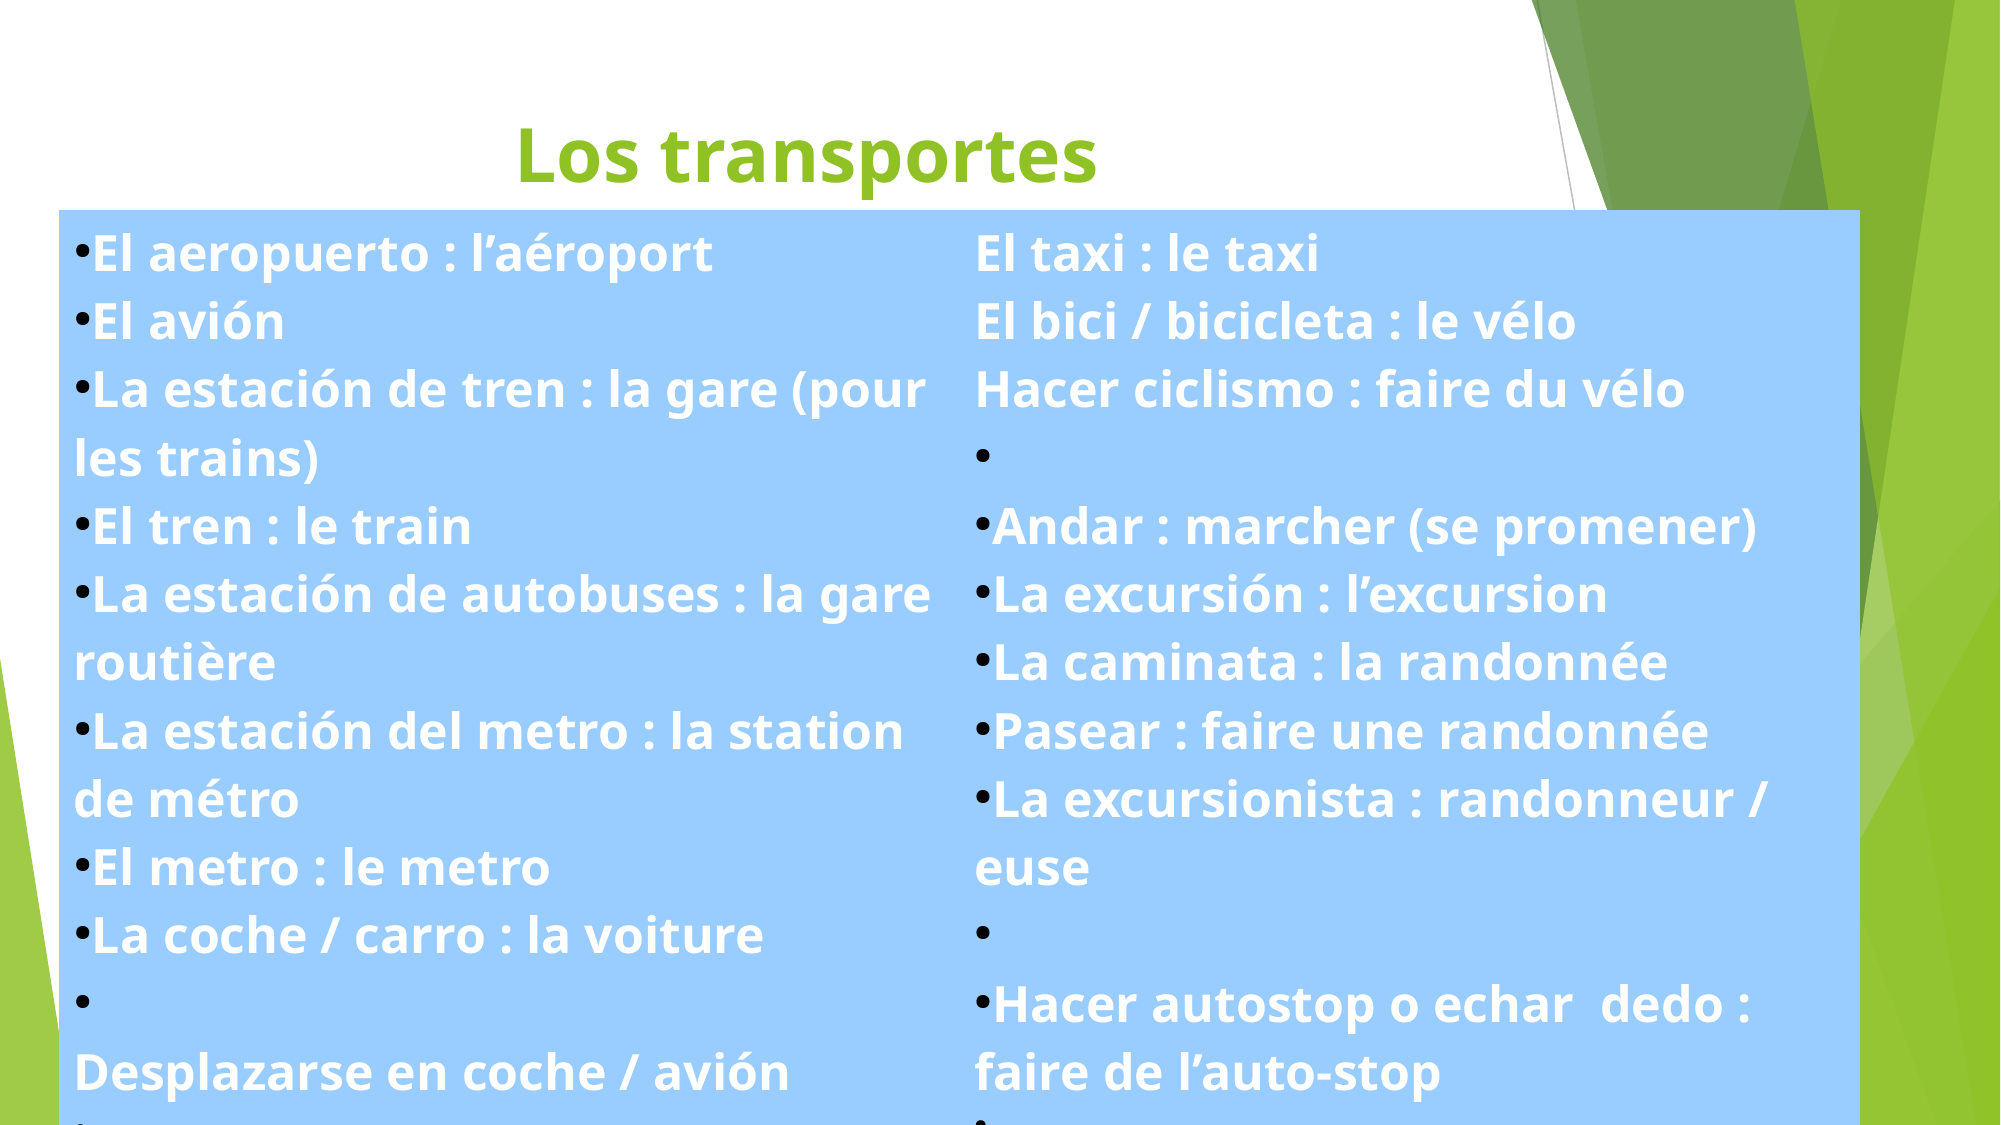

# Los transportes
| El aeropuerto : l’aéroport El avión La estación de tren : la gare (pour les trains) El tren : le train La estación de autobuses : la gare routière La estación del metro : la station de métro El metro : le metro La coche / carro : la voiture Desplazarse en coche / avión | El taxi : le taxi El bici / bicicleta : le vélo Hacer ciclismo : faire du vélo Andar : marcher (se promener) La excursión : l’excursion La caminata : la randonnée Pasear : faire une randonnée La excursionista : randonneur / euse Hacer autostop o echar dedo : faire de l’auto-stop |
| --- | --- |
| | |